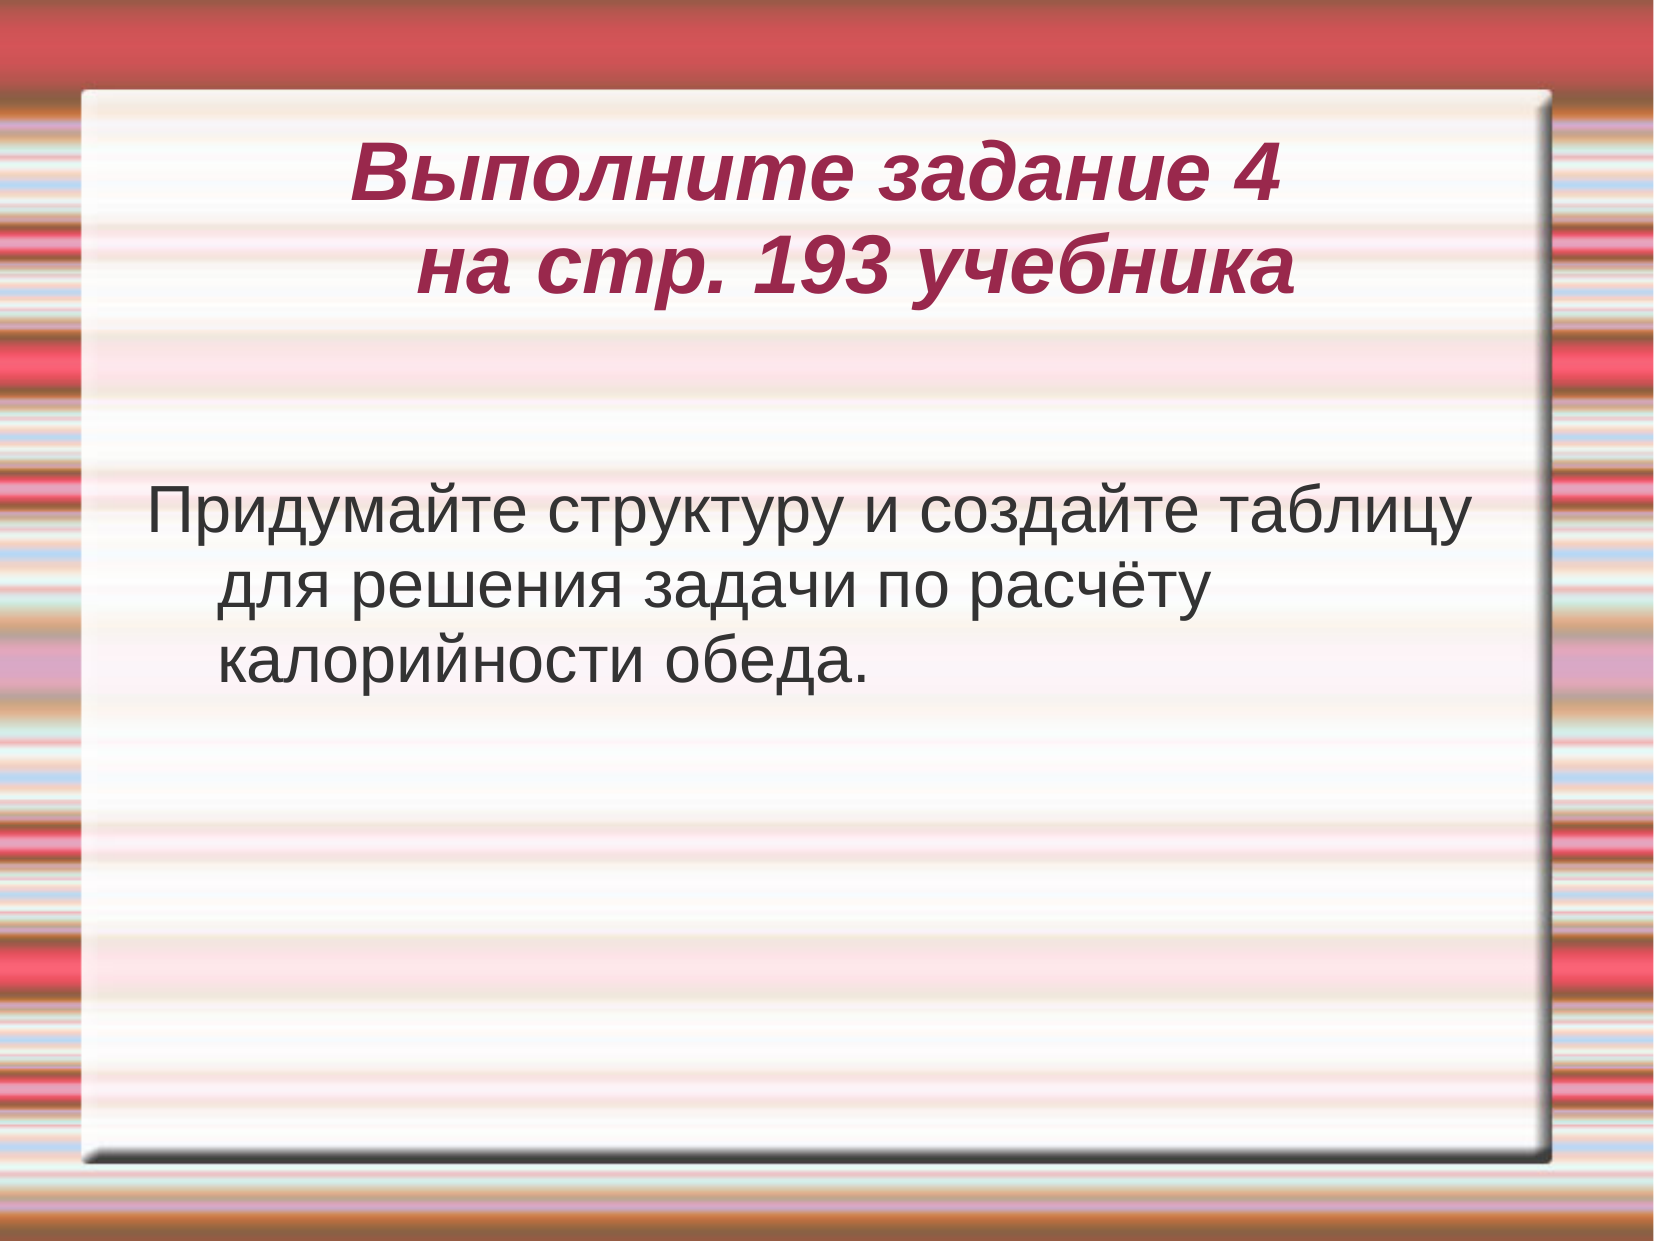

# Выполните задание 4 на стр. 193 учебника
Придумайте структуру и создайте таблицу для решения задачи по расчёту калорийности обеда.